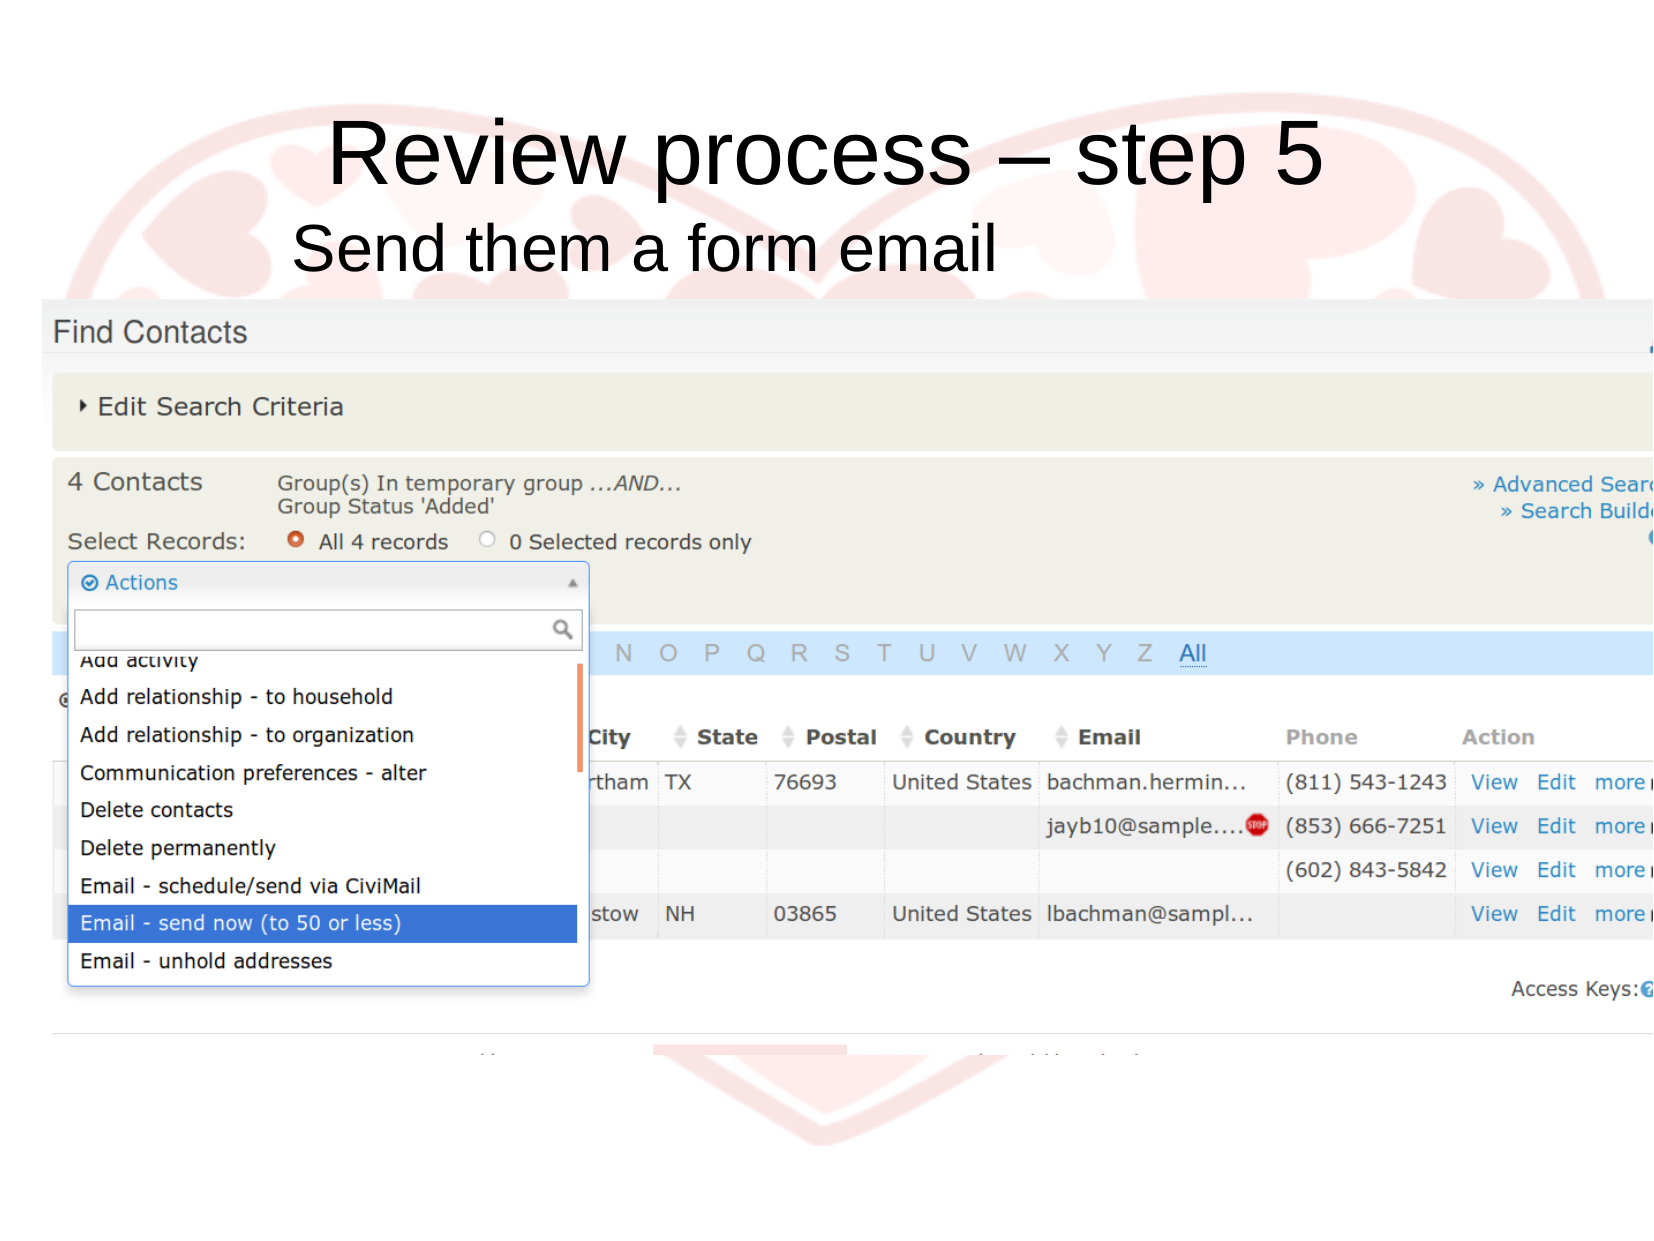

# Review process – step 5
Send them a form email